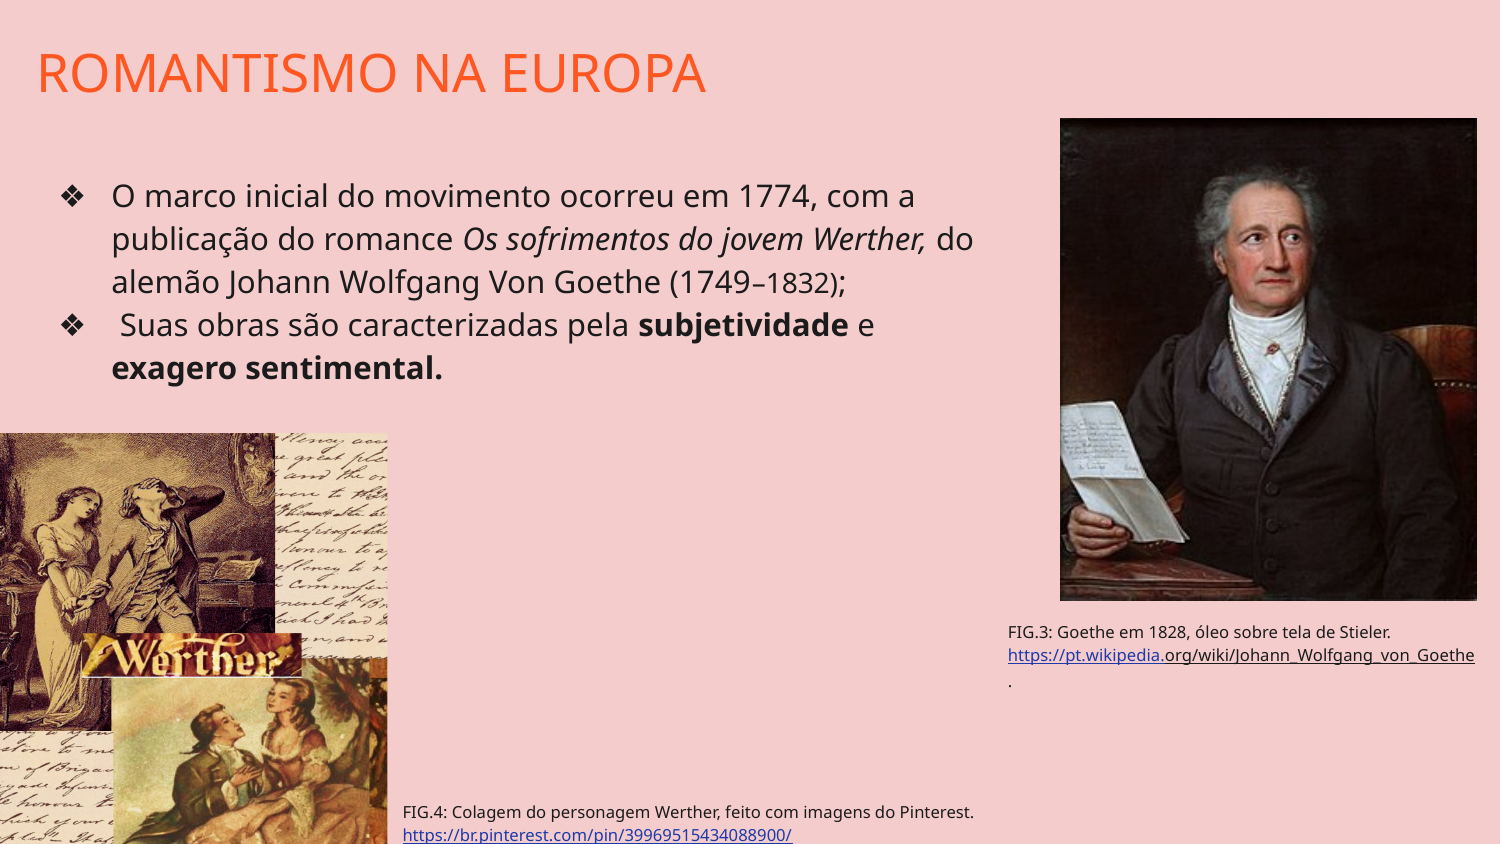

# ROMANTISMO NA EUROPA
O marco inicial do movimento ocorreu em 1774, com a publicação do romance Os sofrimentos do jovem Werther, do alemão Johann Wolfgang Von Goethe (1749–1832);
 Suas obras são caracterizadas pela subjetividade e exagero sentimental.
FIG.3: Goethe em 1828, óleo sobre tela de Stieler.
https://pt.wikipedia.org/wiki/Johann_Wolfgang_von_Goethe.
FIG.4: Colagem do personagem Werther, feito com imagens do Pinterest. https://br.pinterest.com/pin/39969515434088900/